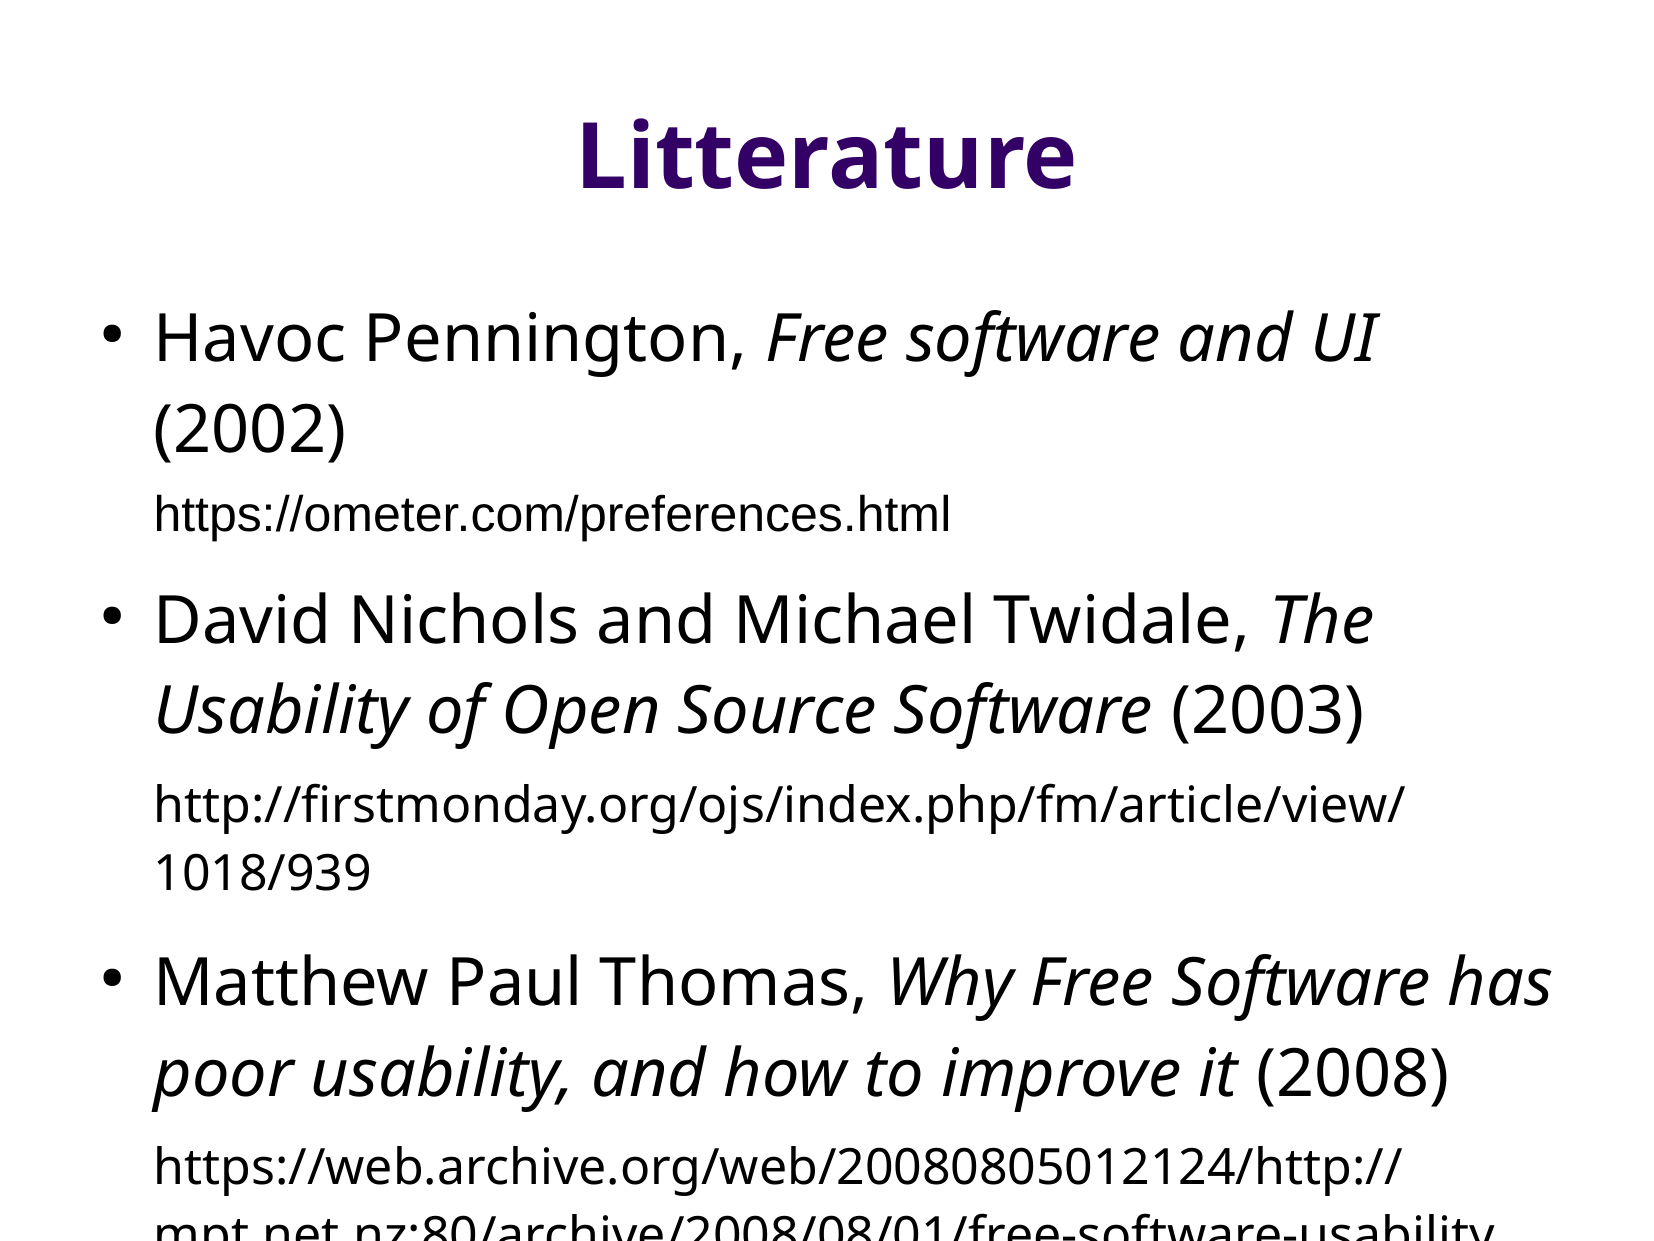

# Litterature
Havoc Pennington, Free software and UI (2002)
https://ometer.com/preferences.html
David Nichols and Michael Twidale, The Usability of Open Source Software (2003)
http://firstmonday.org/ojs/index.php/fm/article/view/1018/939
Matthew Paul Thomas, Why Free Software has poor usability, and how to improve it (2008)
https://web.archive.org/web/20080805012124/http://mpt.net.nz:80/archive/2008/08/01/free-software-usability